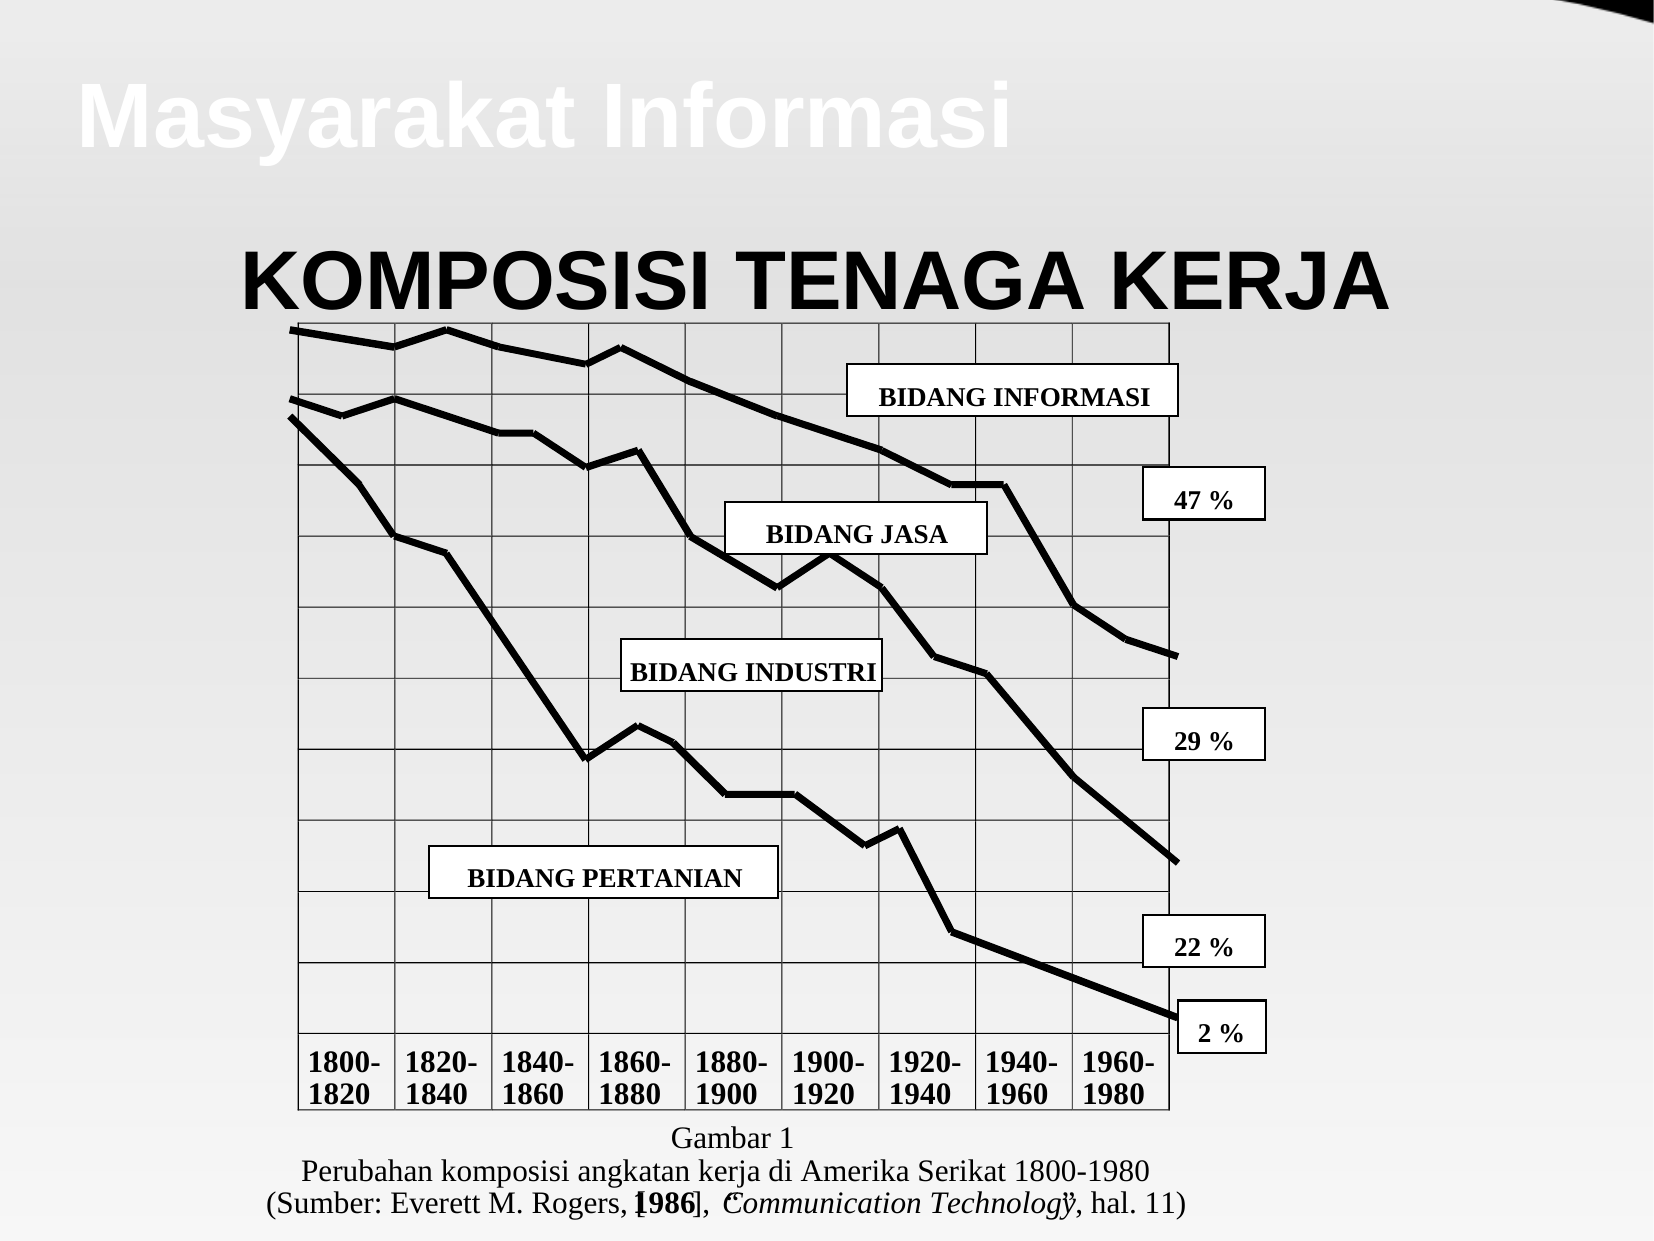

# Masyarakat Informasi
KOMPOSISI TENAGA KERJA
BIDANG INFORMASI
47 %
BIDANG JASA
BIDANG INDUSTRI
29 %
BIDANG PERTANIAN
22 %
2 %
1800-
1820-
1840-
1860-
1880-
1900-
1920-
1940-
1960-
1820
1840
1860
1880
1900
1920
1940
1960
1980
Gambar 1
Perubahan komposisi angkatan kerja di Amerika Serikat 1800-1980
1986
(Sumber: Everett M. Rogers, [
], “
Communication Technology
”, hal. 11)‏